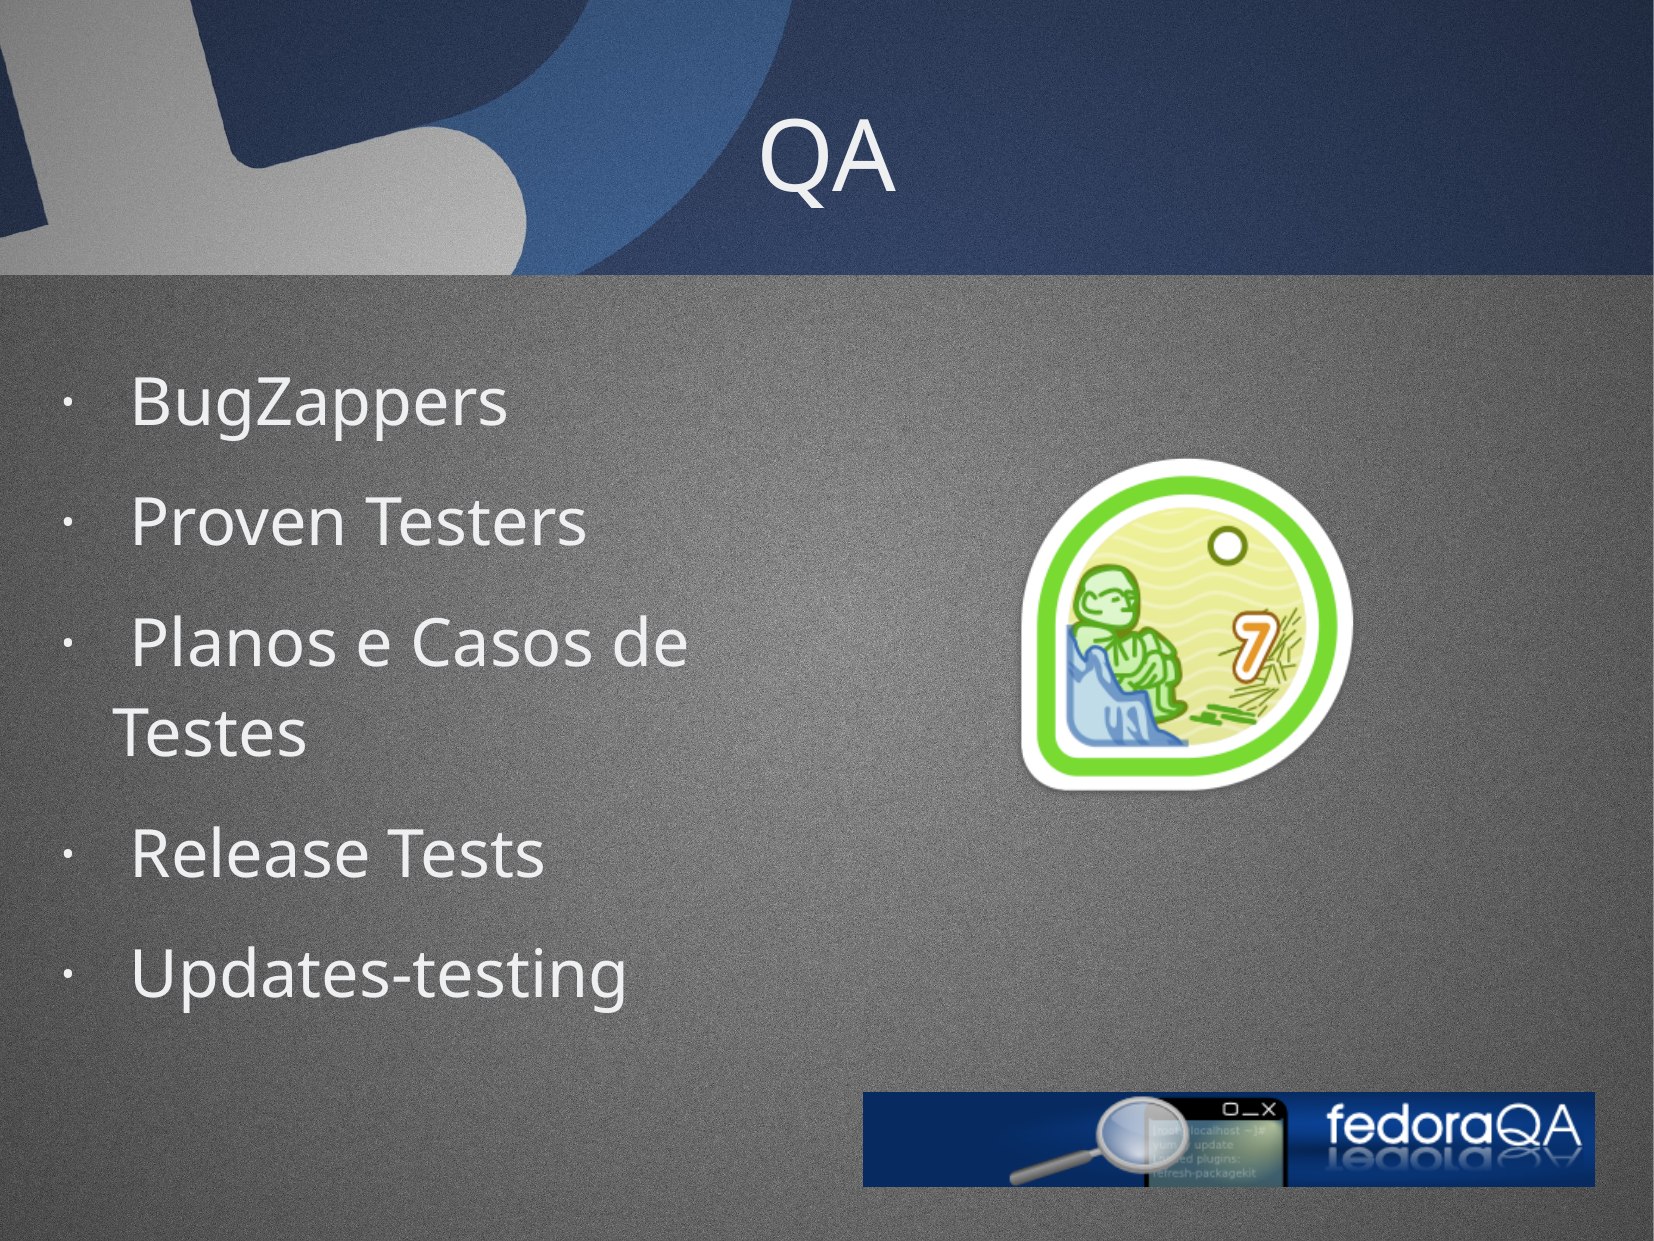

# QA
 BugZappers
 Proven Testers
 Planos e Casos de Testes
 Release Tests
 Updates-testing